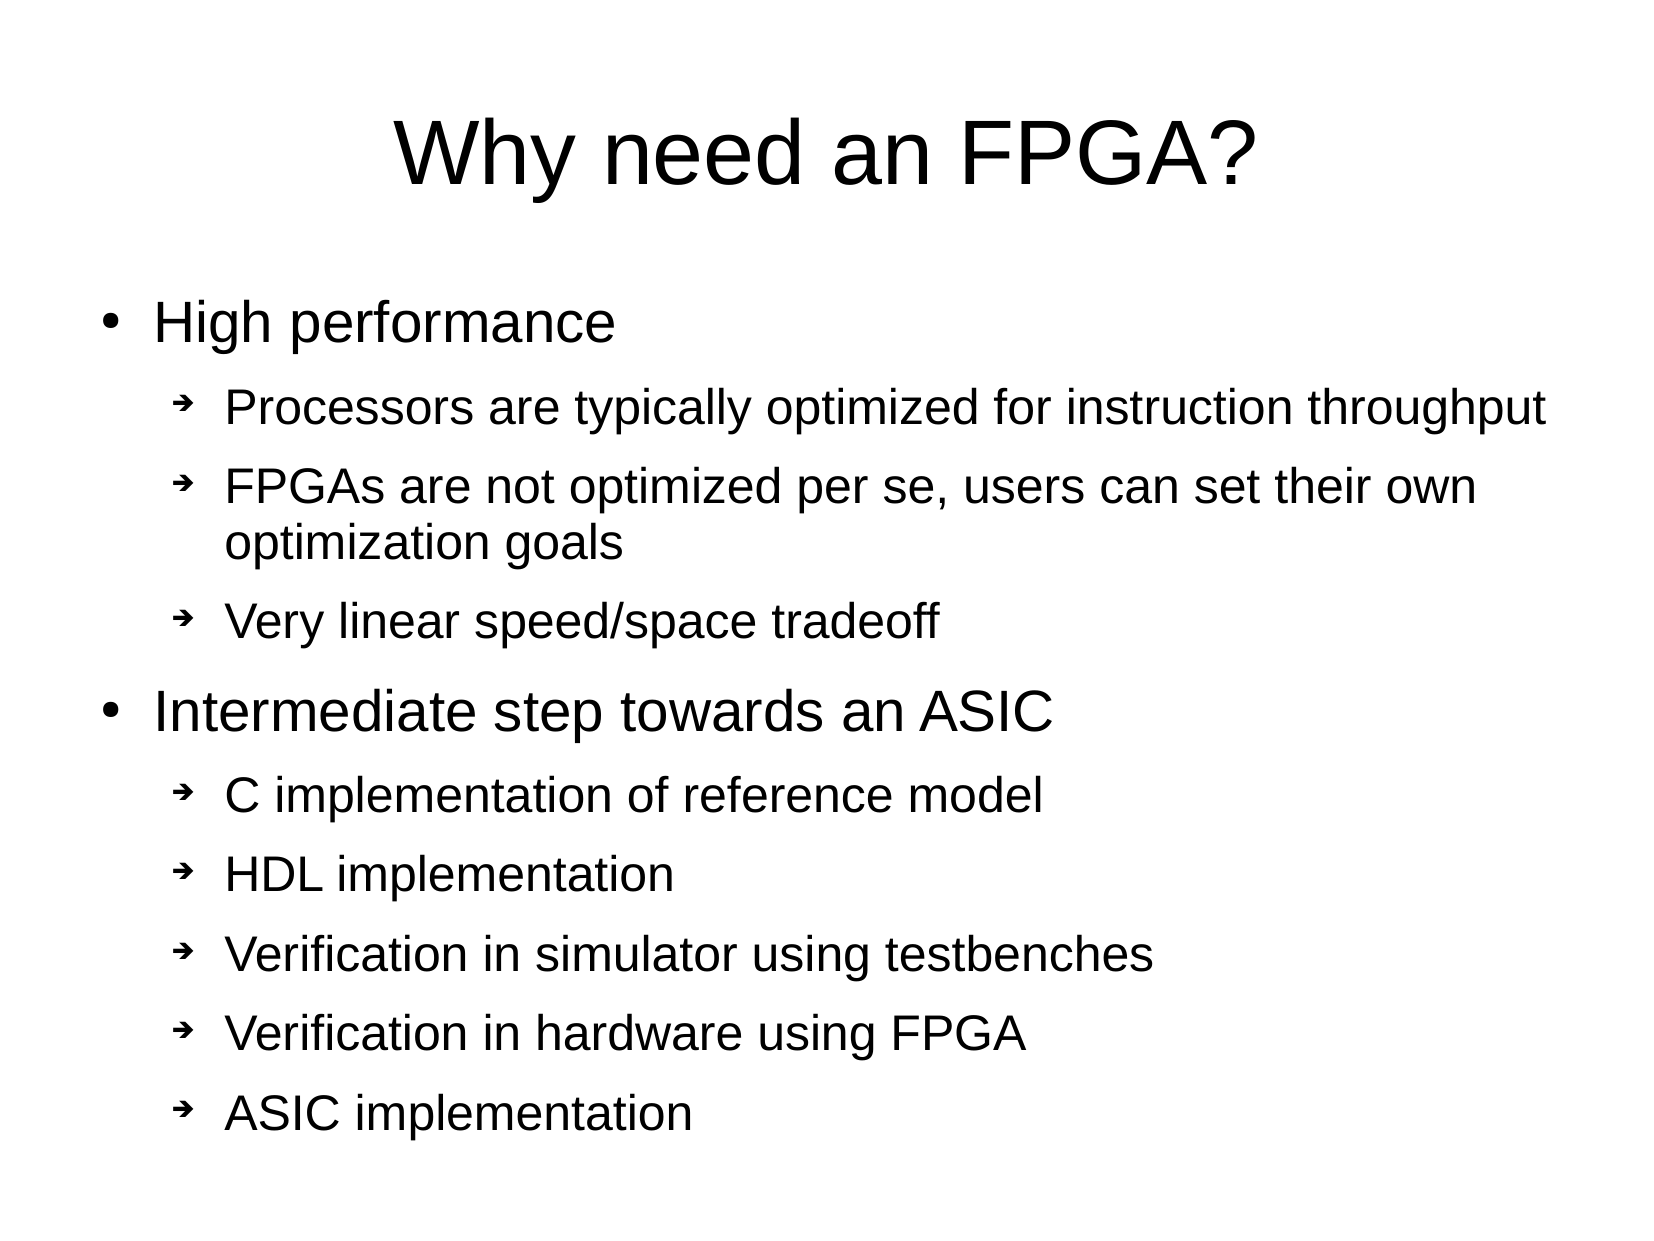

# Why need an FPGA?
High performance
Processors are typically optimized for instruction throughput
FPGAs are not optimized per se, users can set their own optimization goals
Very linear speed/space tradeoff
Intermediate step towards an ASIC
C implementation of reference model
HDL implementation
Verification in simulator using testbenches
Verification in hardware using FPGA
ASIC implementation